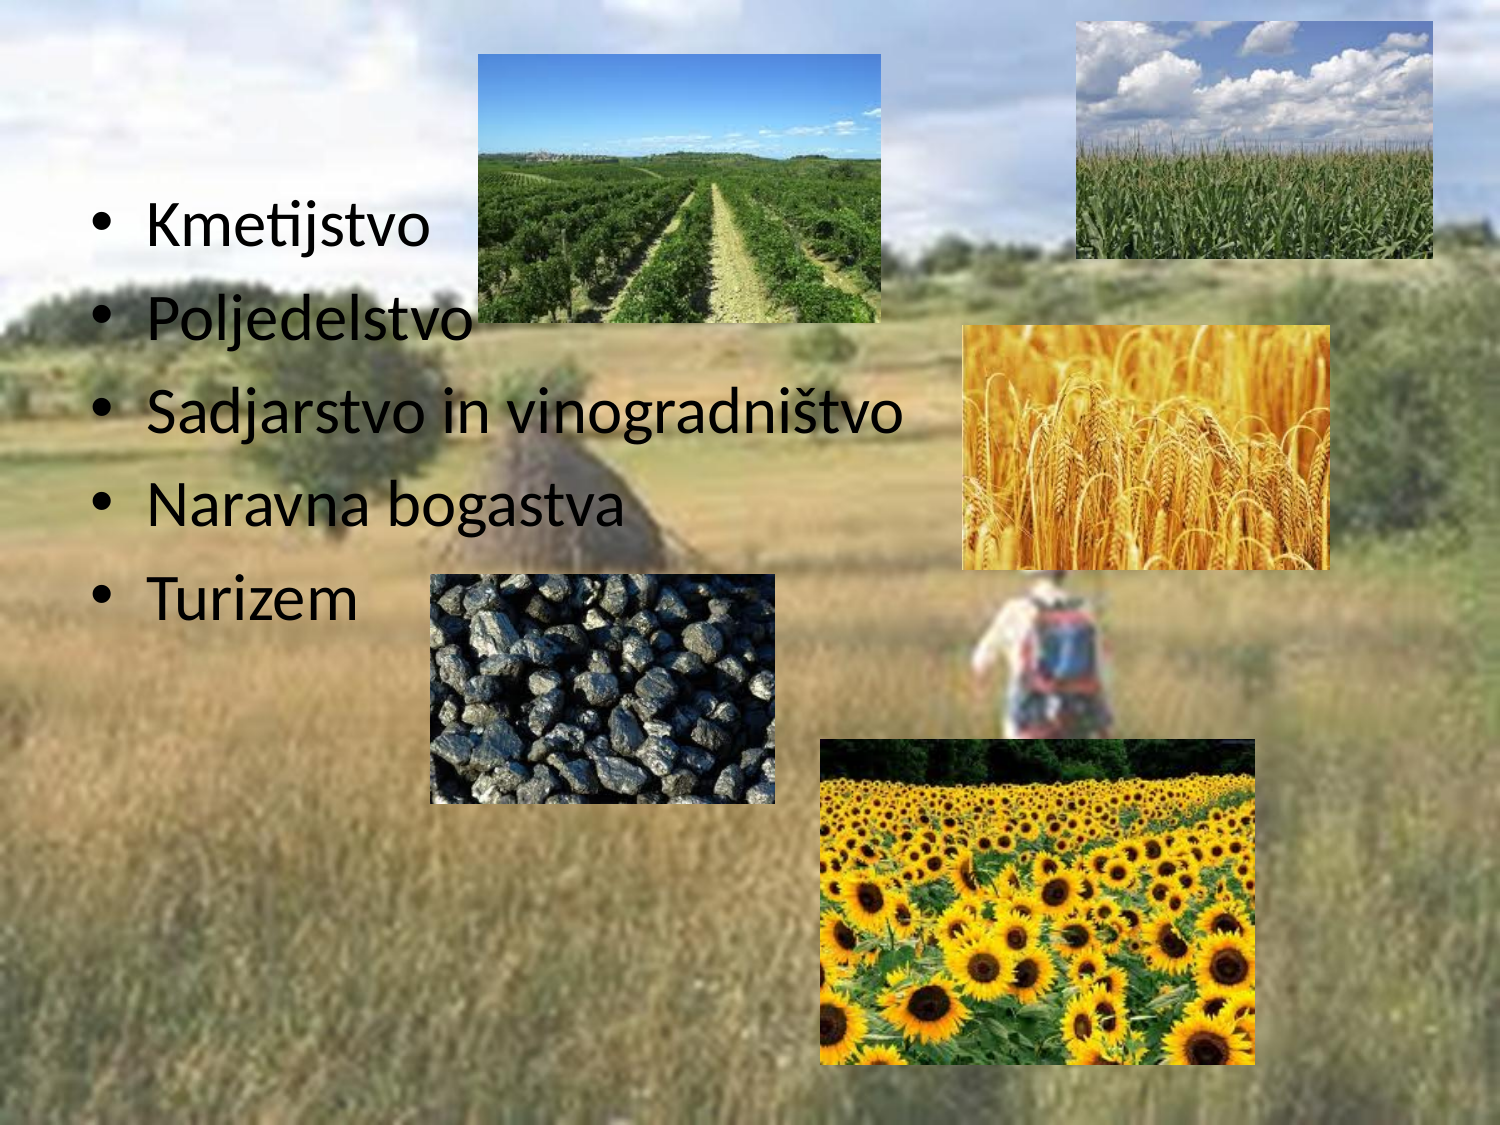

# Kmetijstvo
Poljedelstvo
Sadjarstvo in vinogradništvo
Naravna bogastva
Turizem